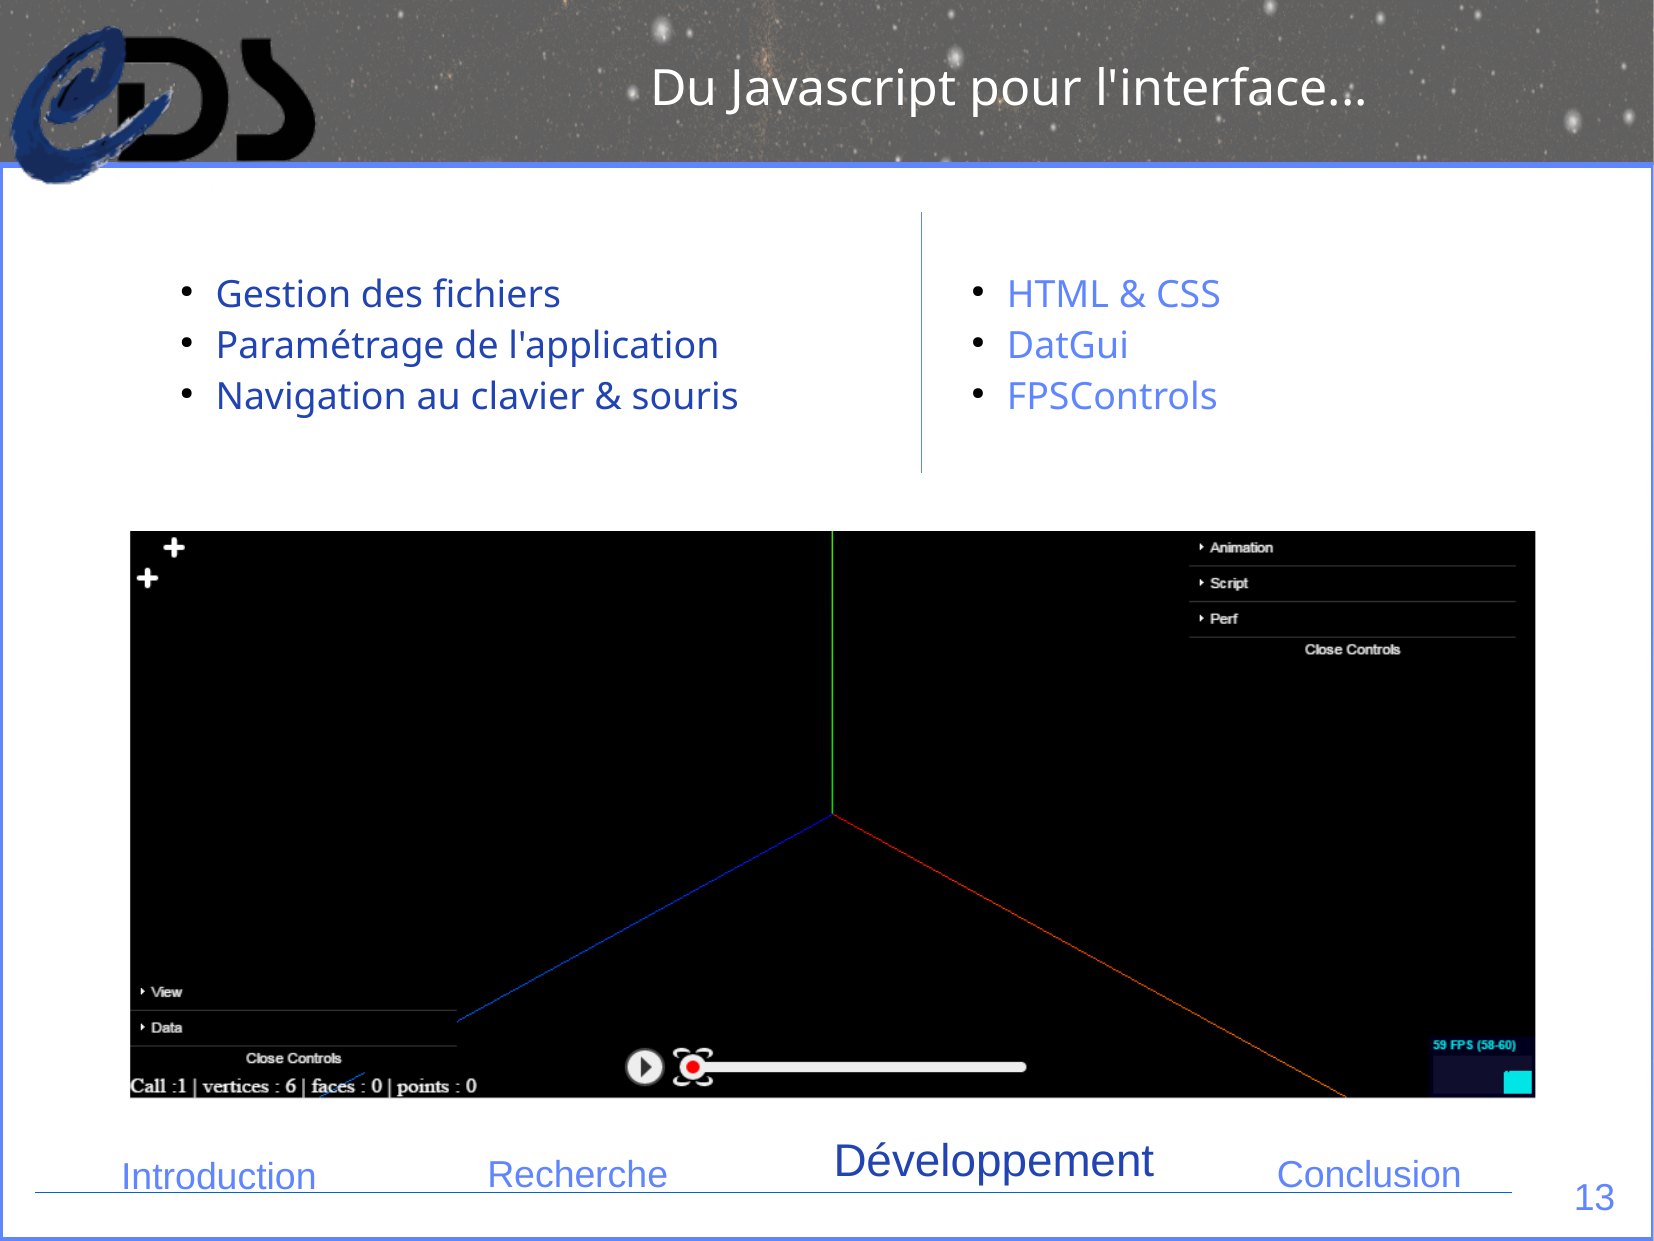

Du Javascript pour l'interface...
Gestion des fichiers
Paramétrage de l'application
Navigation au clavier & souris
HTML & CSS
DatGui
FPSControls
Développement
Recherche
Conclusion
Introduction
13